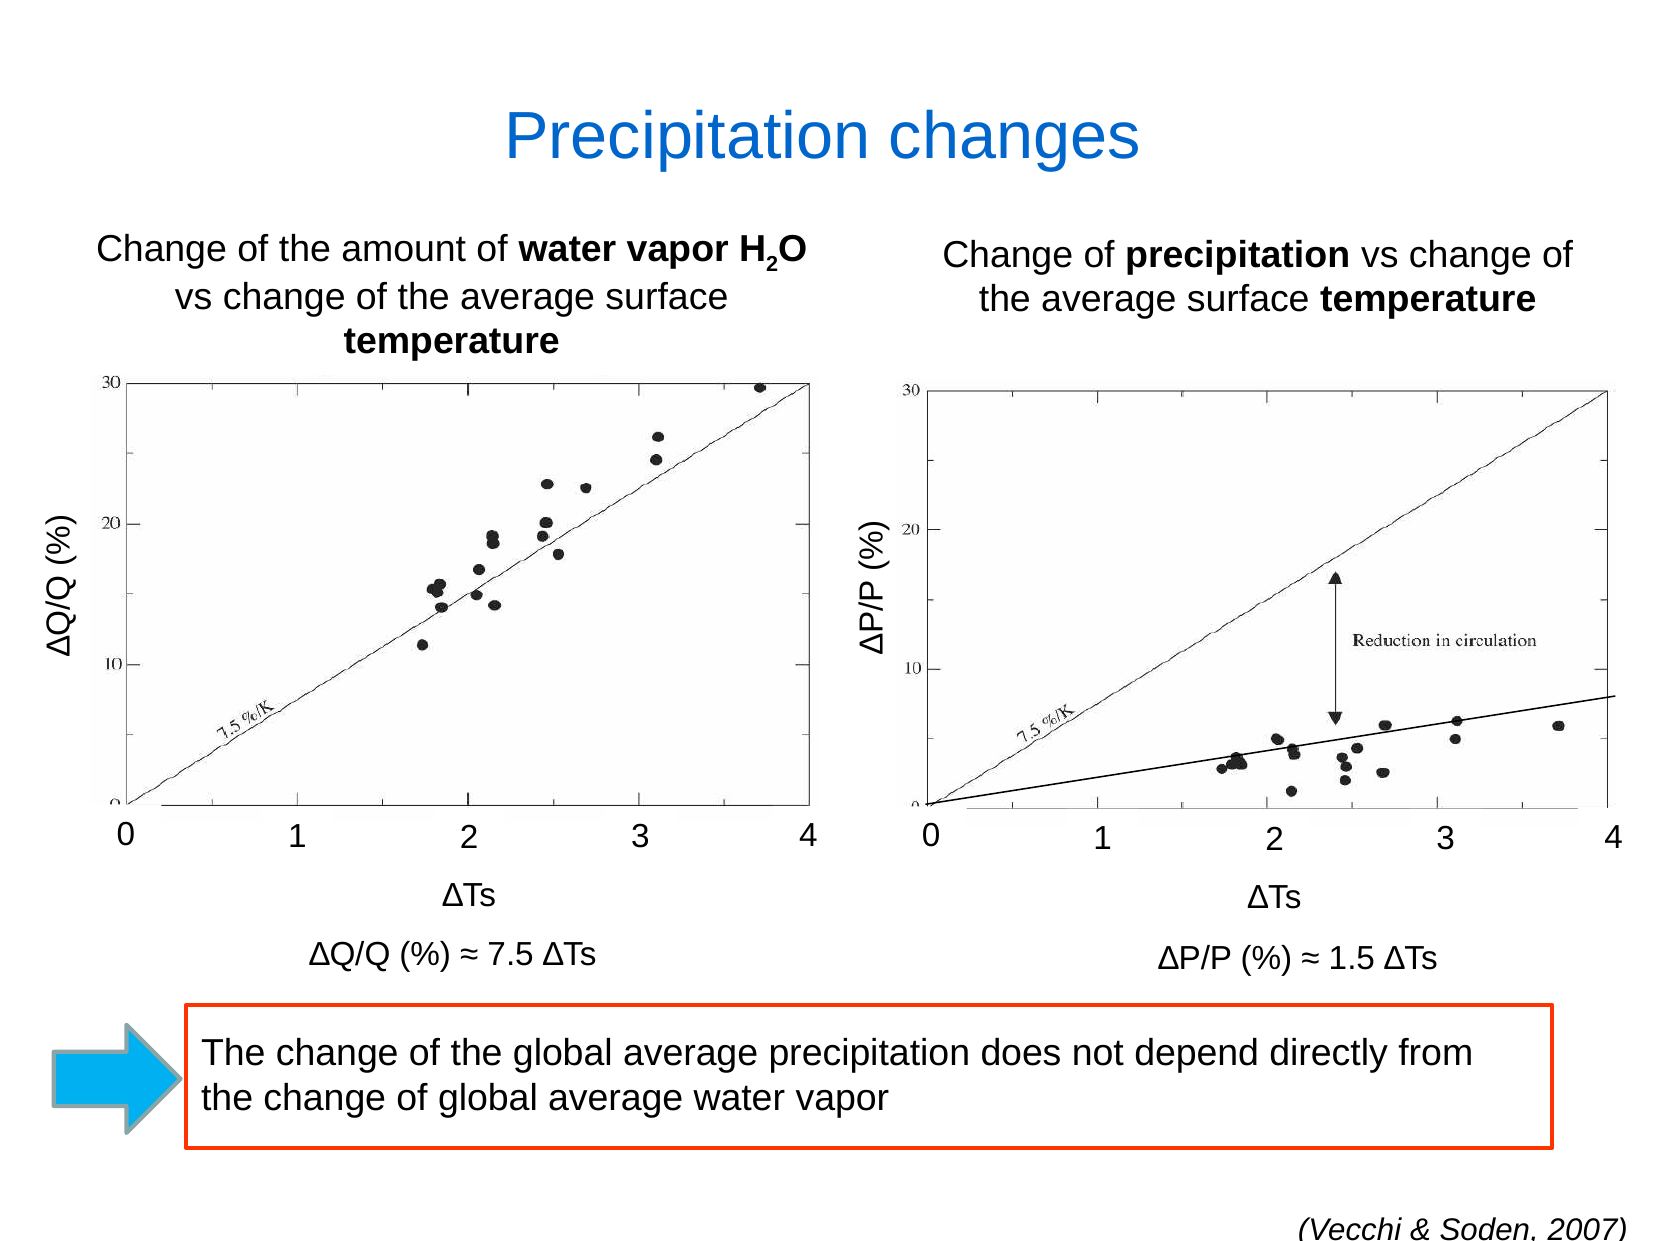

Precipitation changes
Change of the amount of water vapor H2O vs change of the average surface temperature
Change of precipitation vs change of the average surface temperature
∆Q/Q (%)
∆P/P (%)
0
4
1
3
2
0
4
1
3
2
∆Ts
∆Ts
∆Q/Q (%) ≈ 7.5 ∆Ts
∆P/P (%) ≈ 1.5 ∆Ts
The change of the global average precipitation does not depend directly from the change of global average water vapor
(Vecchi & Soden, 2007)